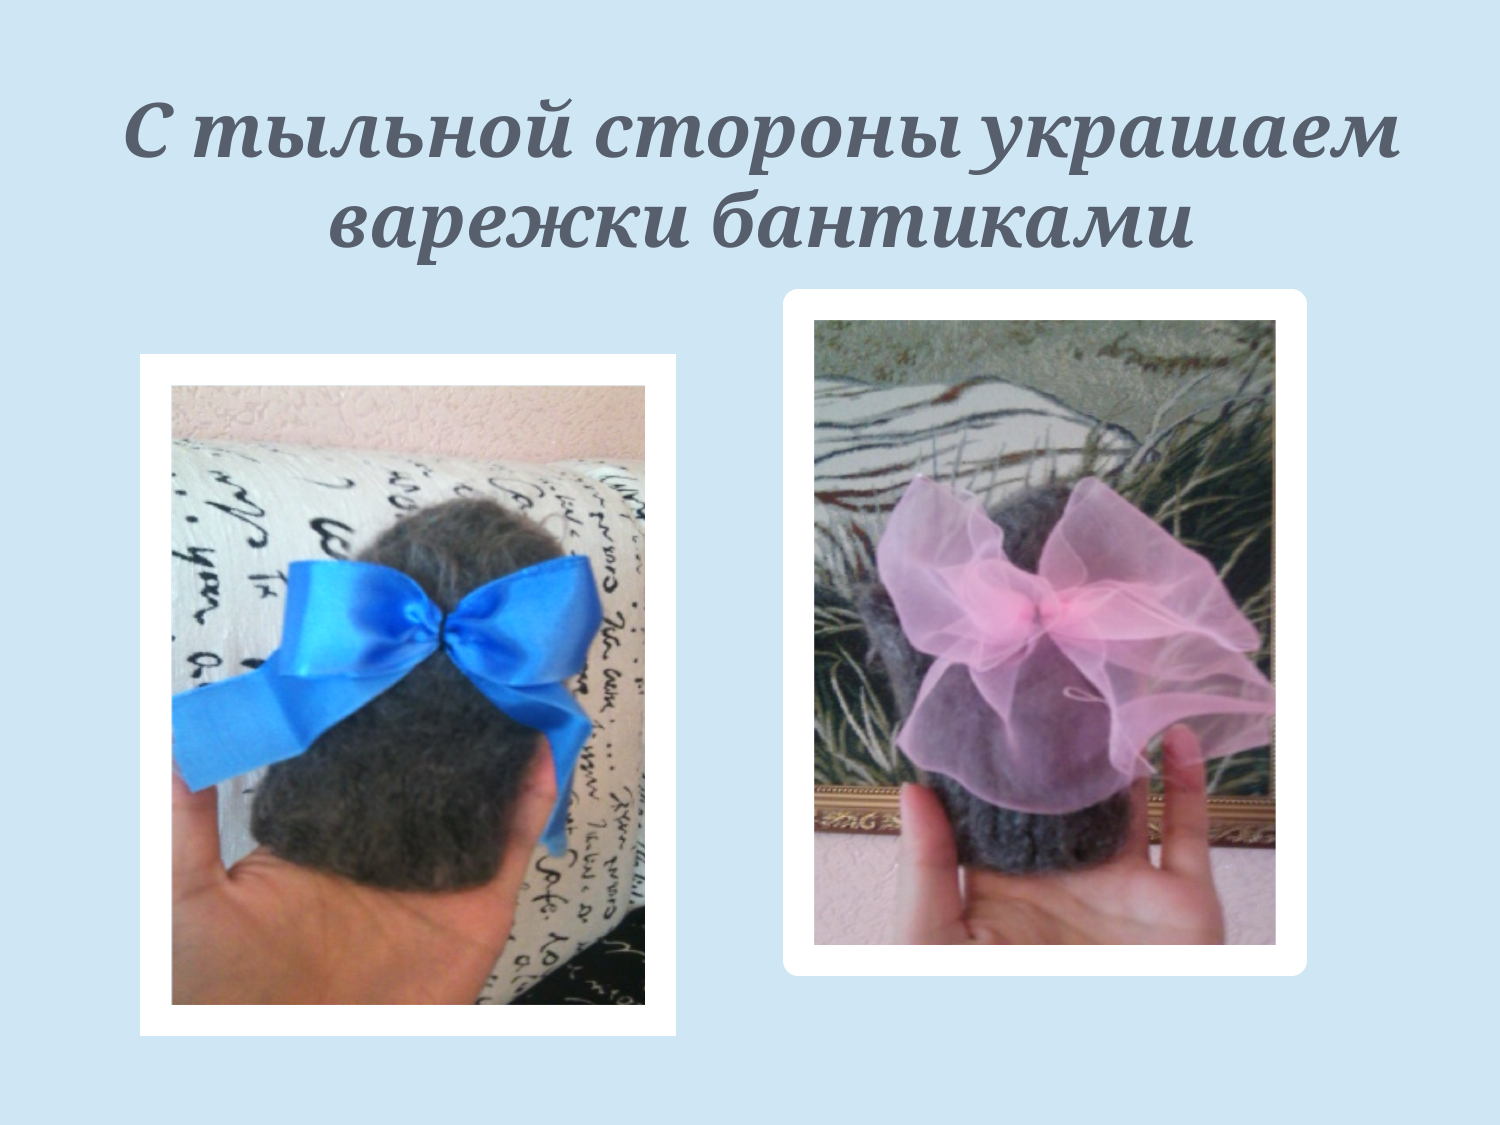

# С тыльной стороны украшаем варежки бантиками